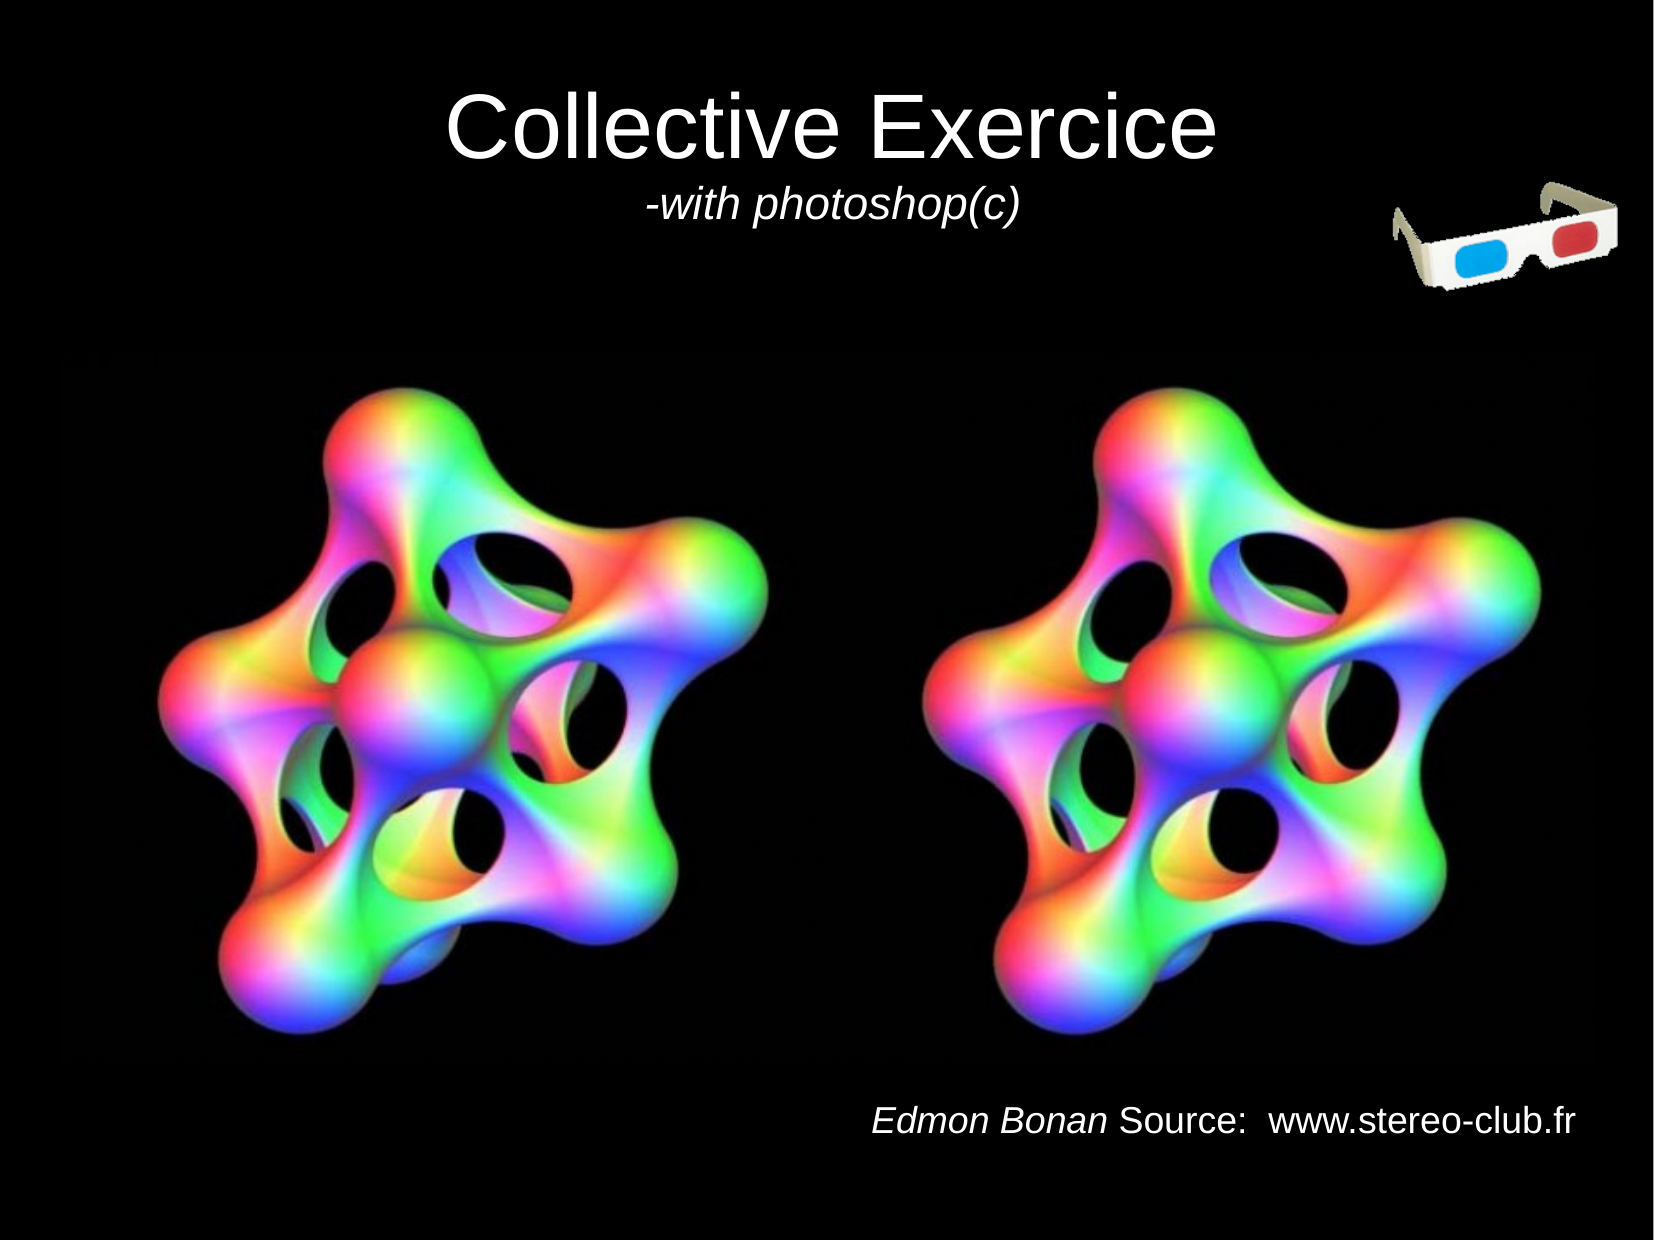

# Collective Exercice -with photoshop(c)
Edmon Bonan Source: www.stereo-club.fr